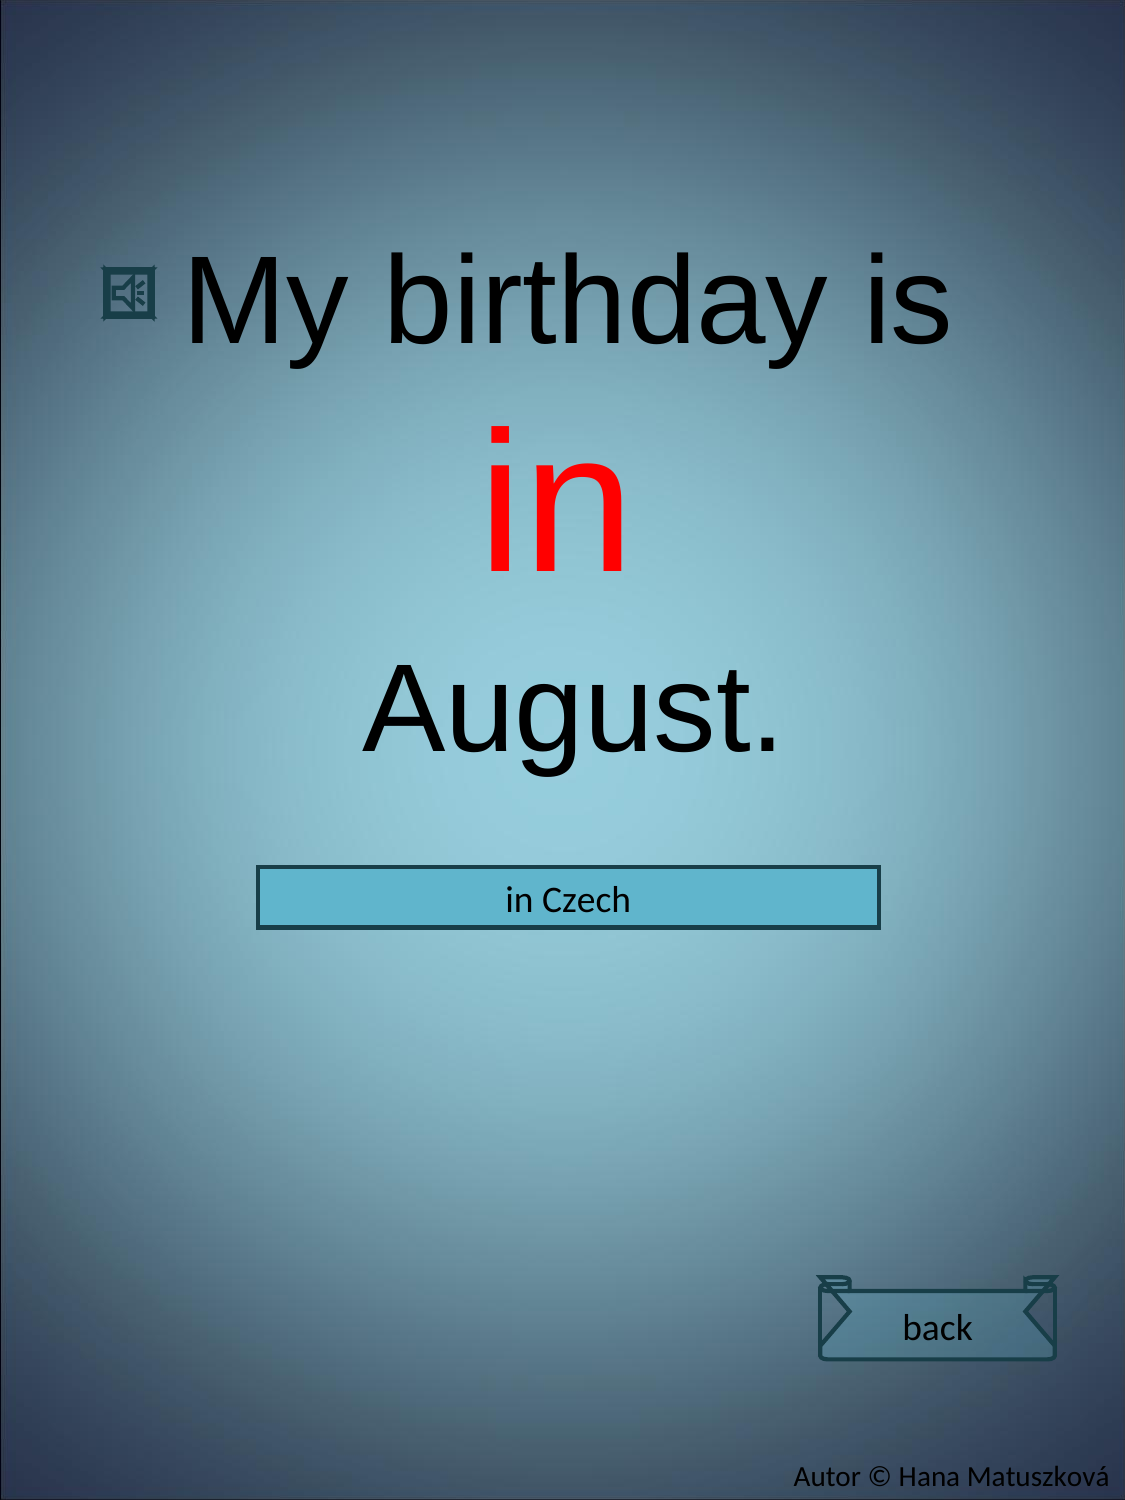

My birthday is
in
August.
Mám narozeniny v srpnu.
in Czech
back
Autor © Hana Matuszková